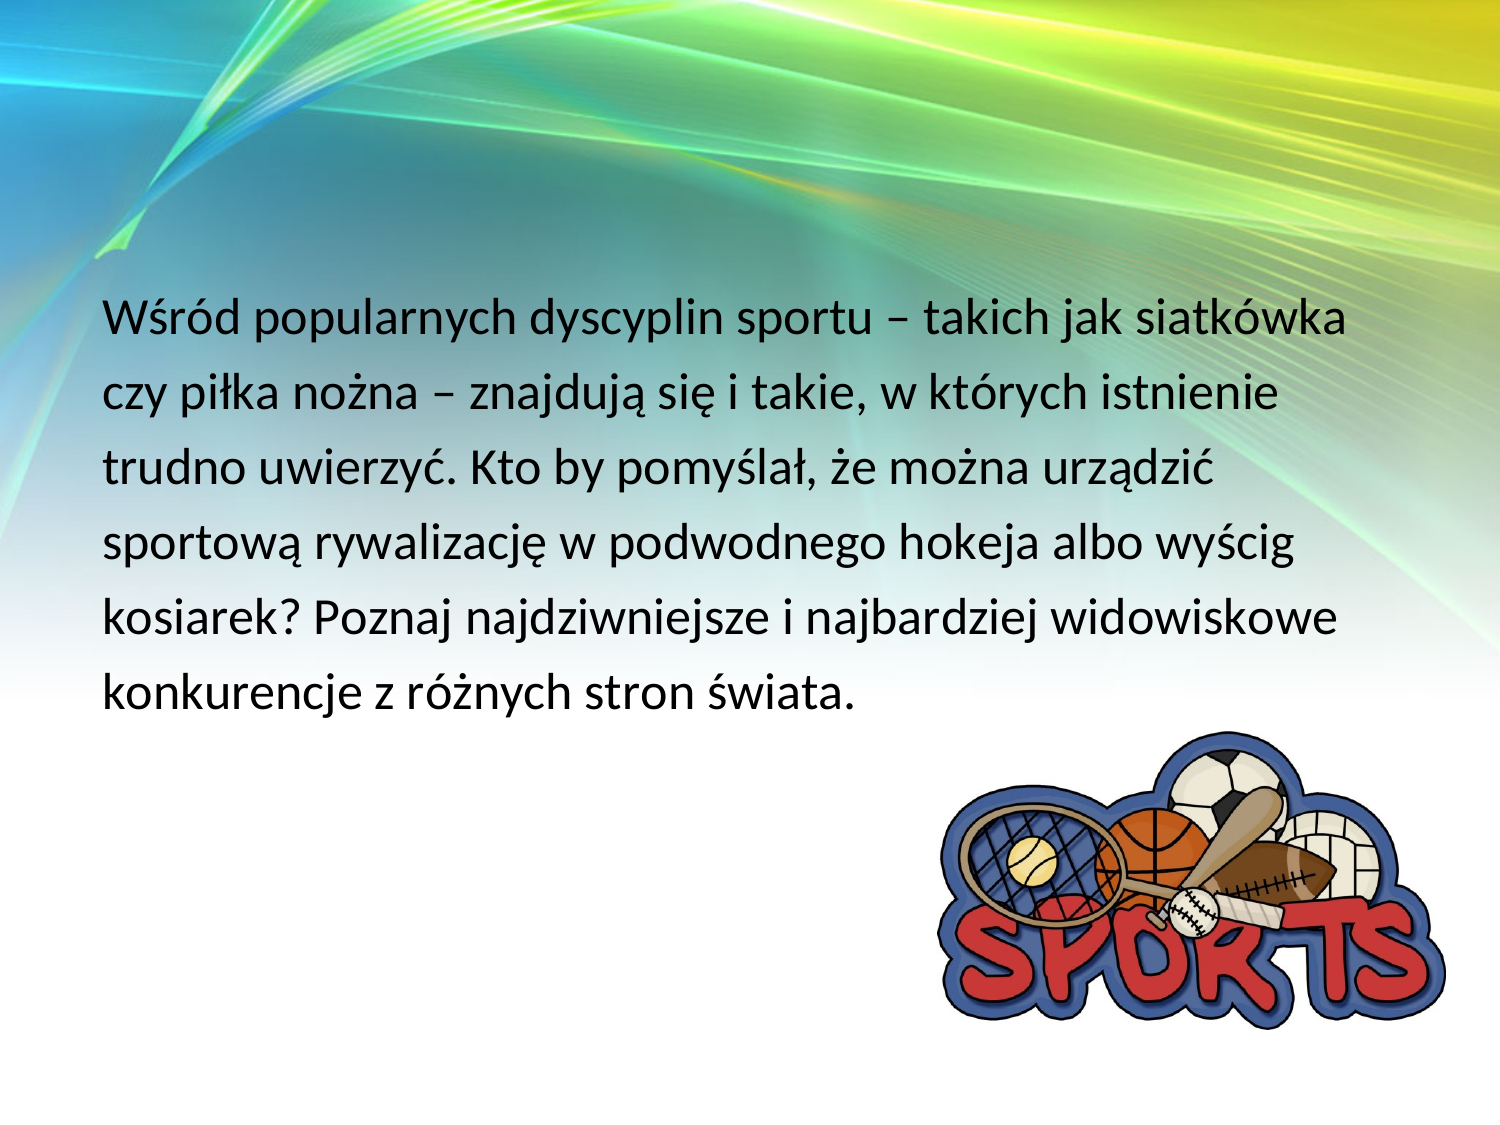

Wśród popularnych dyscyplin sportu – takich jak siatkówka czy piłka nożna – znajdują się i takie, w których istnienie trudno uwierzyć. Kto by pomyślał, że można urządzić sportową rywalizację w podwodnego hokeja albo wyścig kosiarek? Poznaj najdziwniejsze i najbardziej widowiskowe konkurencje z różnych stron świata.